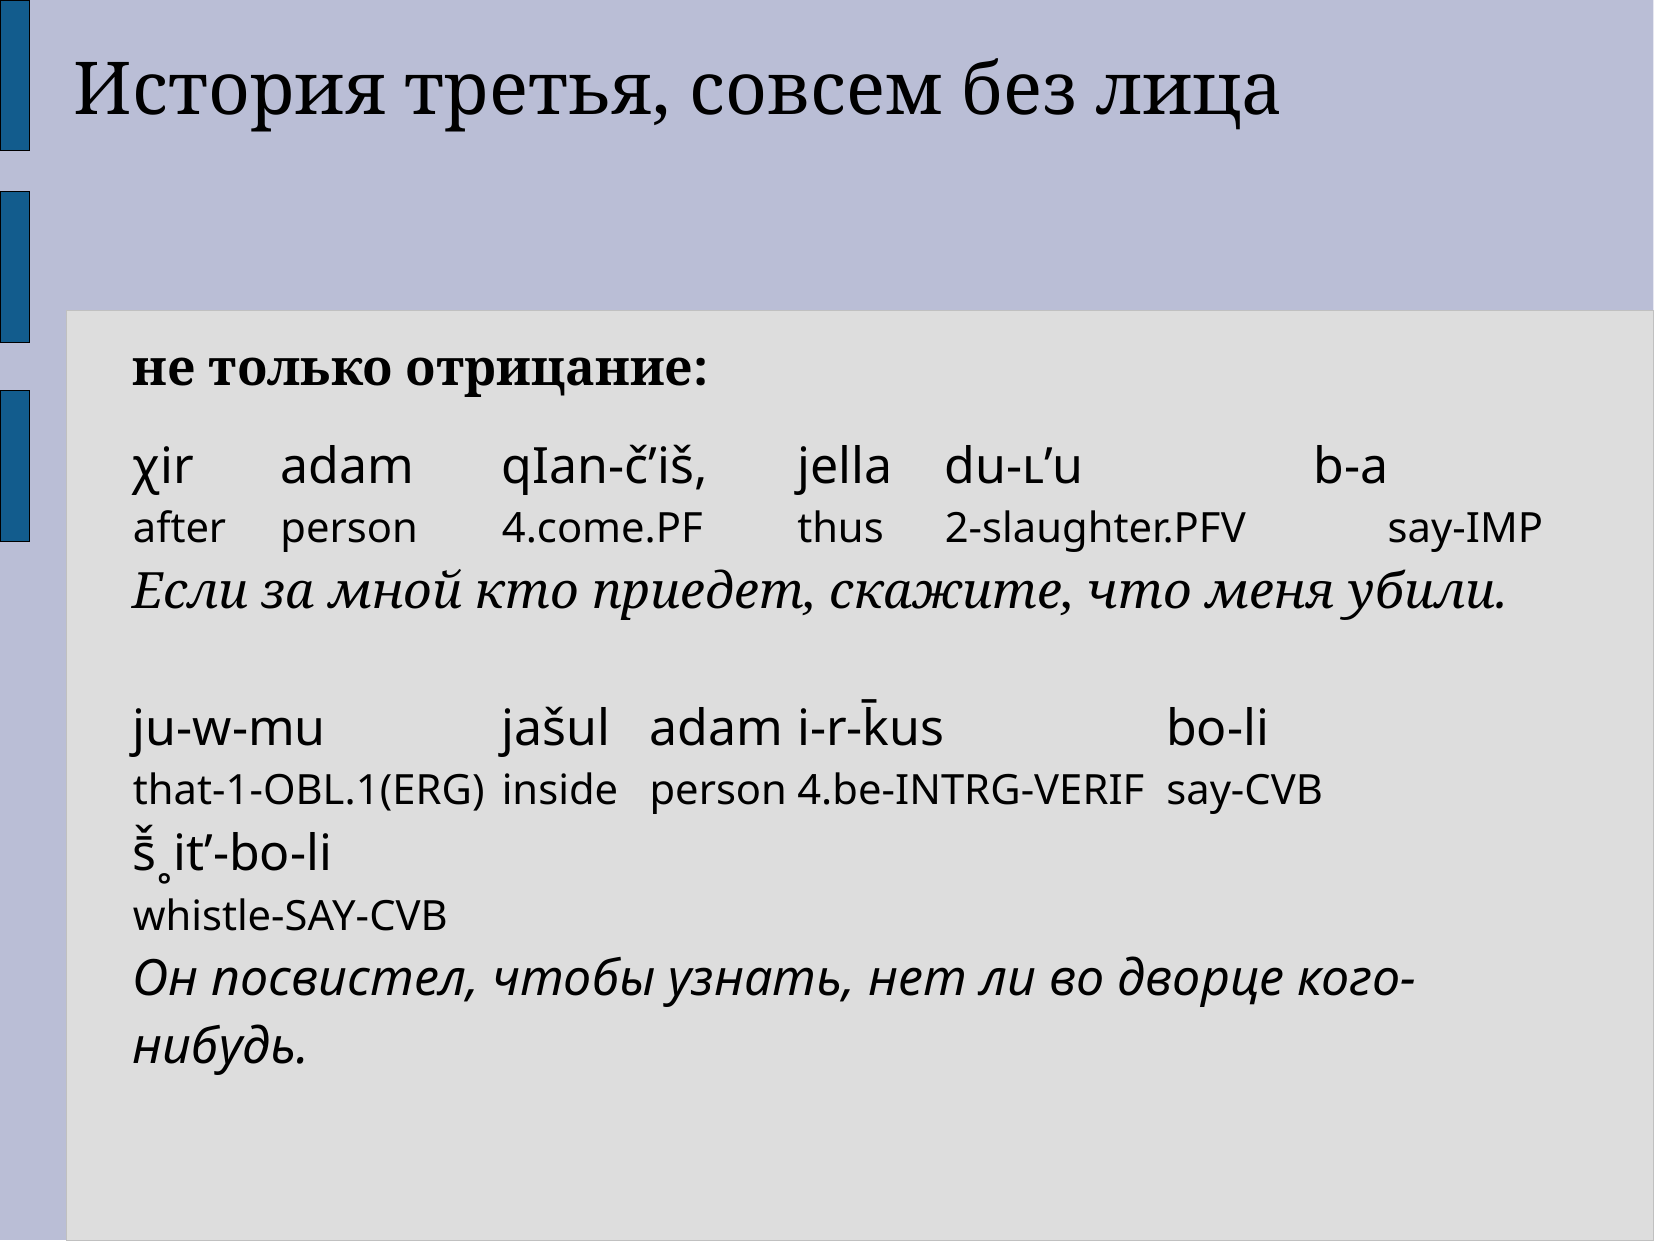

История третья, совсем без лица
не только отрицание:
χir		adam		qӀan-čʼiš,		jella	du-ʟʼu				b-a
after	person		4.come.PF		thus	2-slaughter.PFV		say-IMP
Если за мной кто приедет, скажите, что меня убили.
ju-w-mu			jašul	adam	i-r-k̄us				bo-li
that-1-OBL.1(ERG)	inside	person	4.be-INTRG-VERIF	say-CVB
s̄̌˳itʼ-bo-li
whistle-SAY-CVB
Он посвистел, чтобы узнать, нет ли во дворце кого-нибудь.